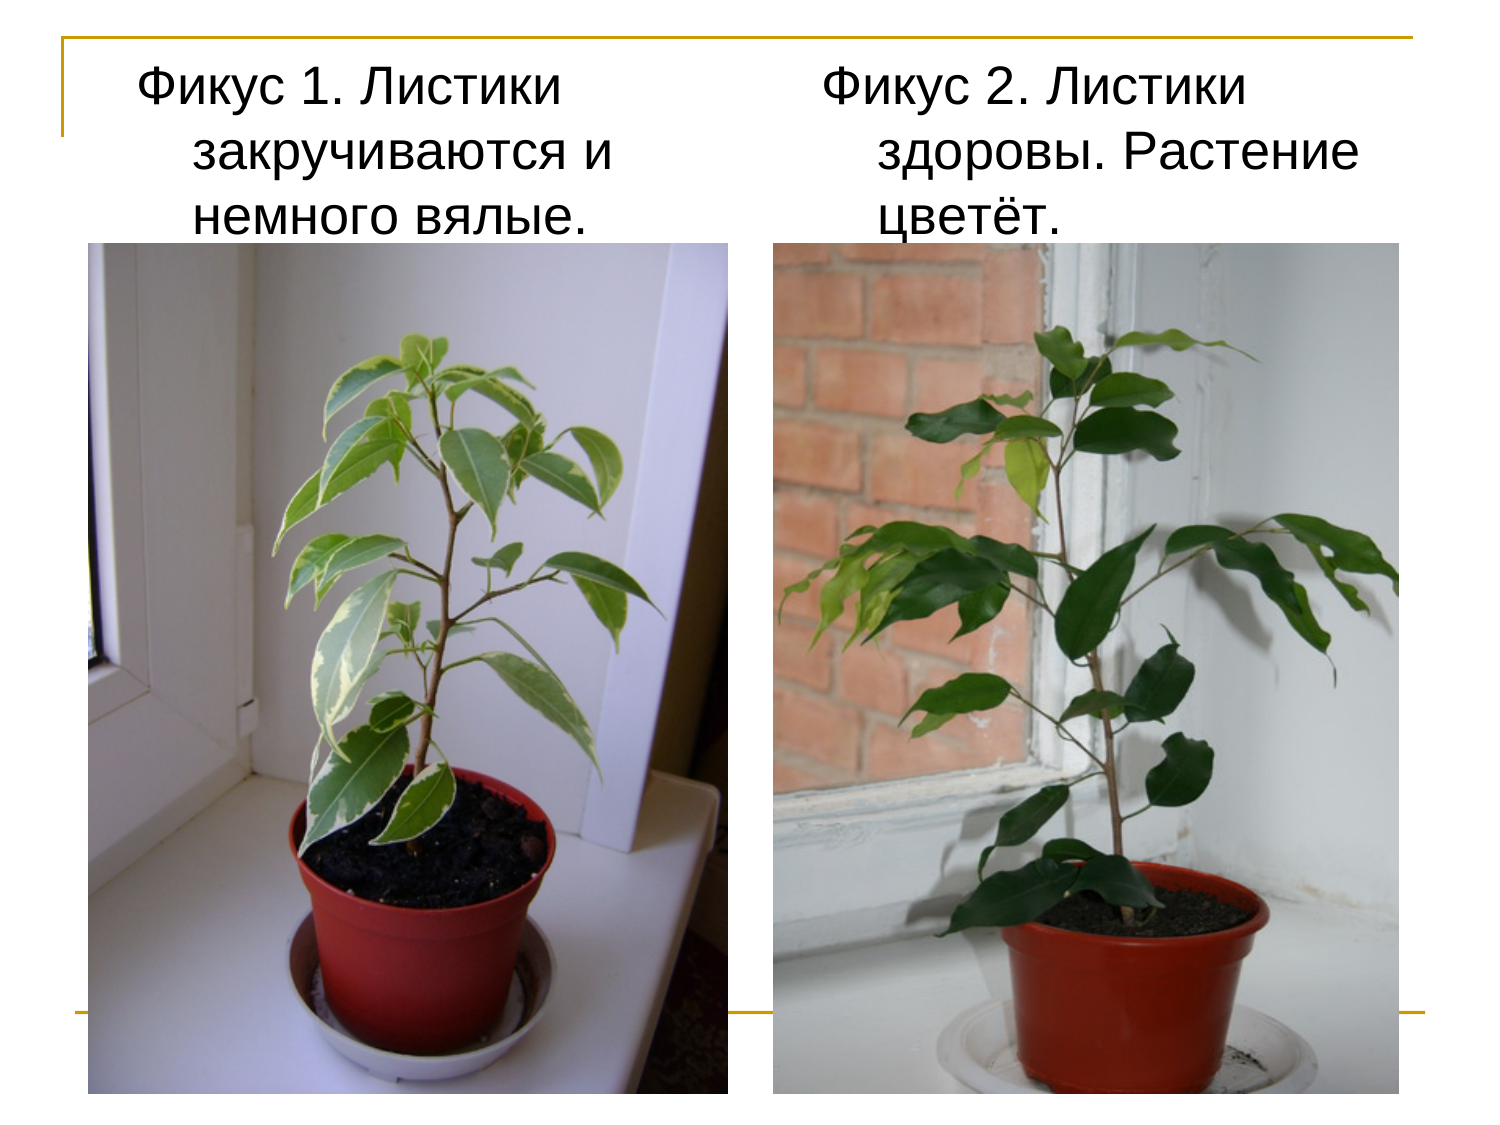

# Фикус 1. Листики закручиваются и немного вялые.
Фикус 2. Листики здоровы. Растение цветёт.